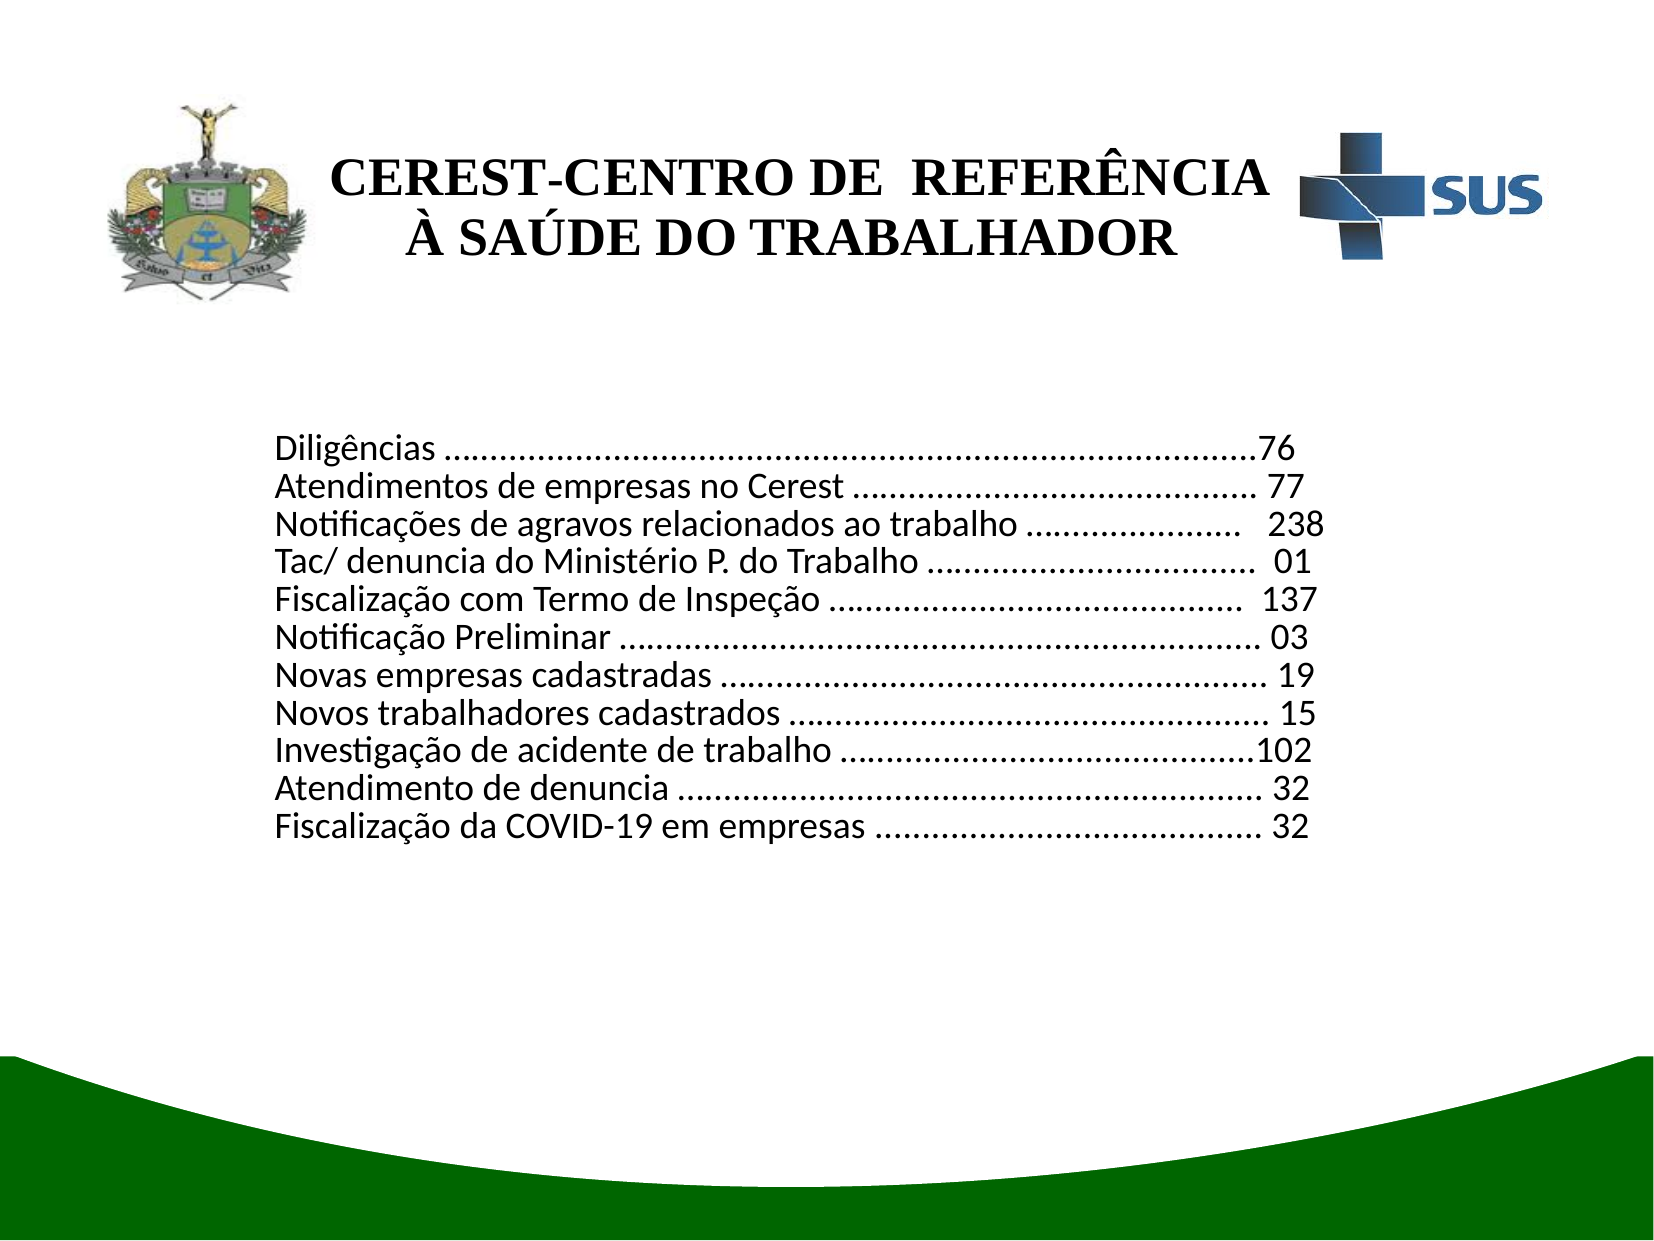

CEREST-CENTRO DE REFERÊNCIA À SAÚDE DO TRABALHADOR
Diligências …...................................................................................76
Atendimentos de empresas no Cerest …........................................ 77
Notificações de agravos relacionados ao trabalho ….................... 238
Tac/ denuncia do Ministério P. do Trabalho …................................ 01
Fiscalização com Termo de Inspeção …......................................... 137
Notificação Preliminar …................................................................. 03
Novas empresas cadastradas …....................................................... 19
Novos trabalhadores cadastrados …................................................ 15
Investigação de acidente de trabalho ….........................................102
Atendimento de denuncia …........................................................... 32
Fiscalização da COVID-19 em empresas ......................................... 32